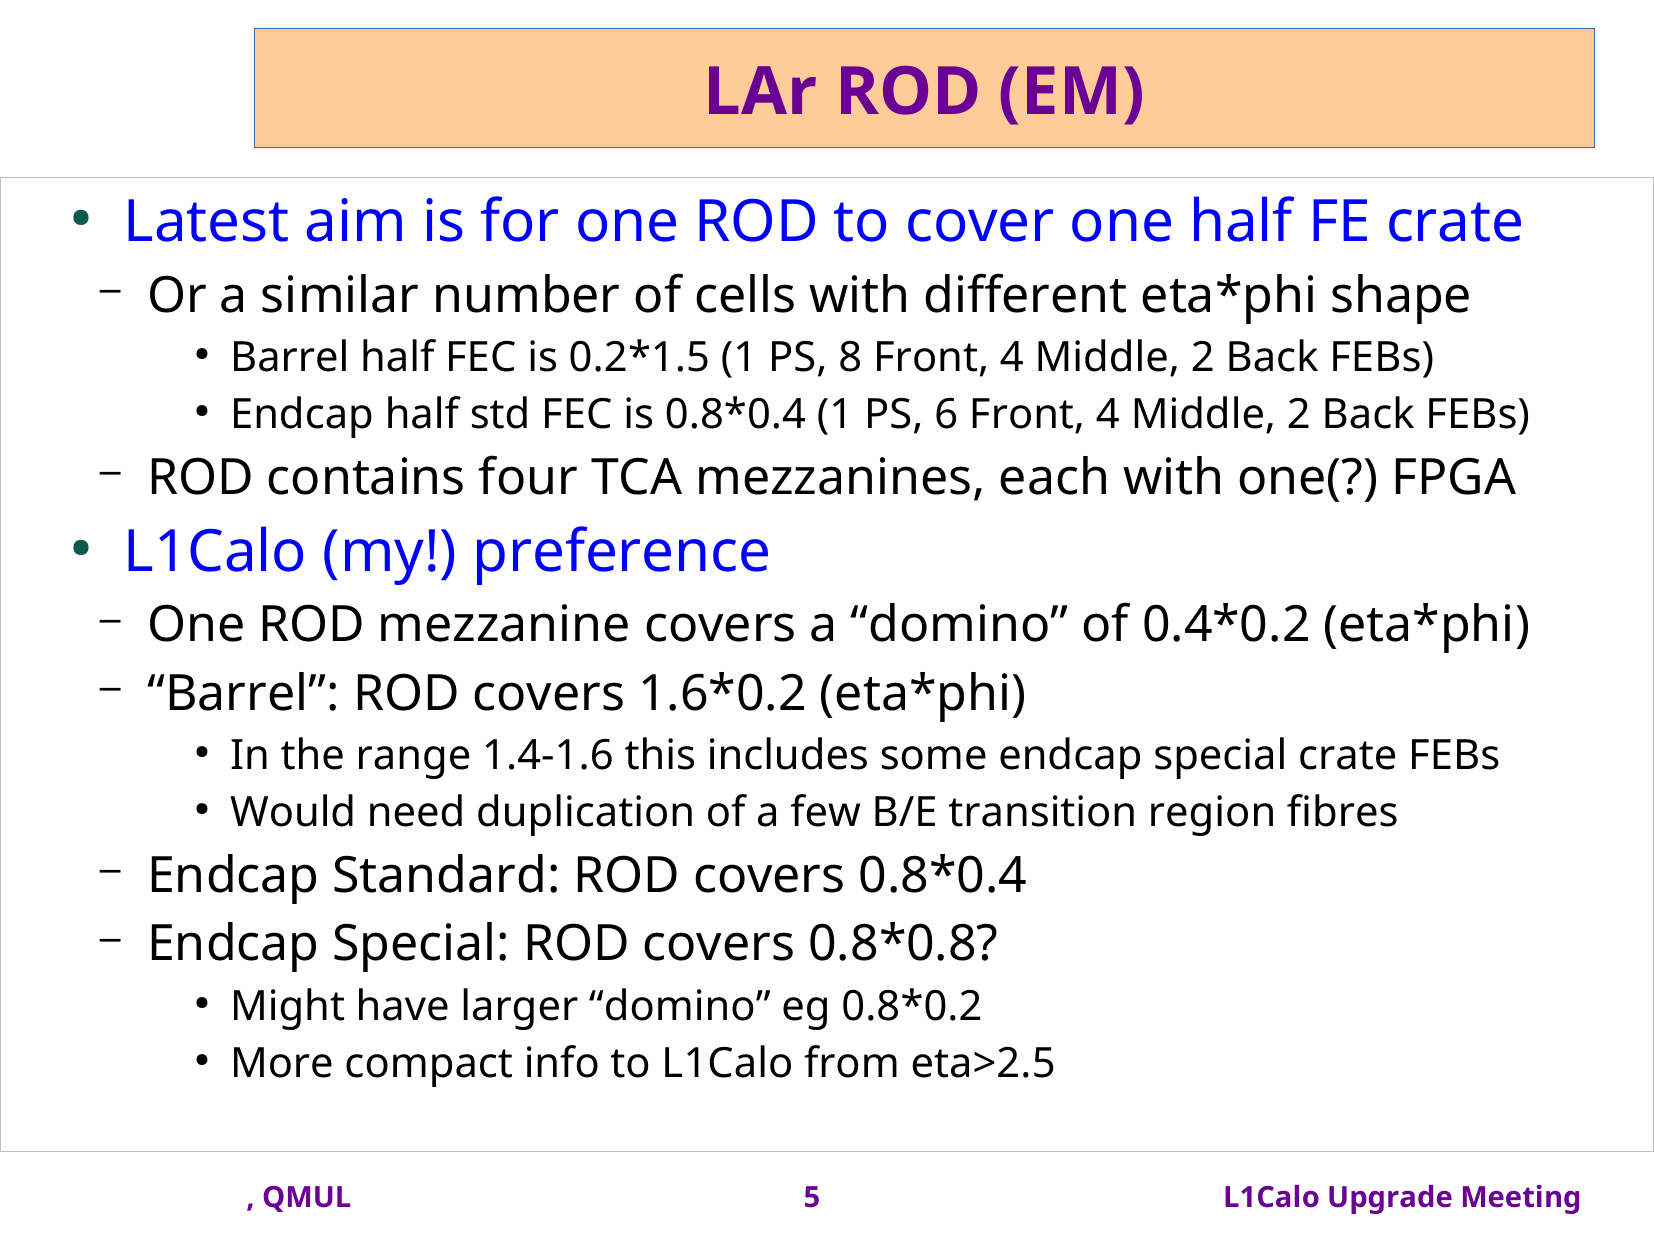

# LAr ROD (EM)
Latest aim is for one ROD to cover one half FE crate
Or a similar number of cells with different eta*phi shape
Barrel half FEC is 0.2*1.5 (1 PS, 8 Front, 4 Middle, 2 Back FEBs)
Endcap half std FEC is 0.8*0.4 (1 PS, 6 Front, 4 Middle, 2 Back FEBs)
ROD contains four TCA mezzanines, each with one(?) FPGA
L1Calo (my!) preference
One ROD mezzanine covers a “domino” of 0.4*0.2 (eta*phi)
“Barrel”: ROD covers 1.6*0.2 (eta*phi)
In the range 1.4-1.6 this includes some endcap special crate FEBs
Would need duplication of a few B/E transition region fibres
Endcap Standard: ROD covers 0.8*0.4
Endcap Special: ROD covers 0.8*0.8?
Might have larger “domino” eg 0.8*0.2
More compact info to L1Calo from eta>2.5